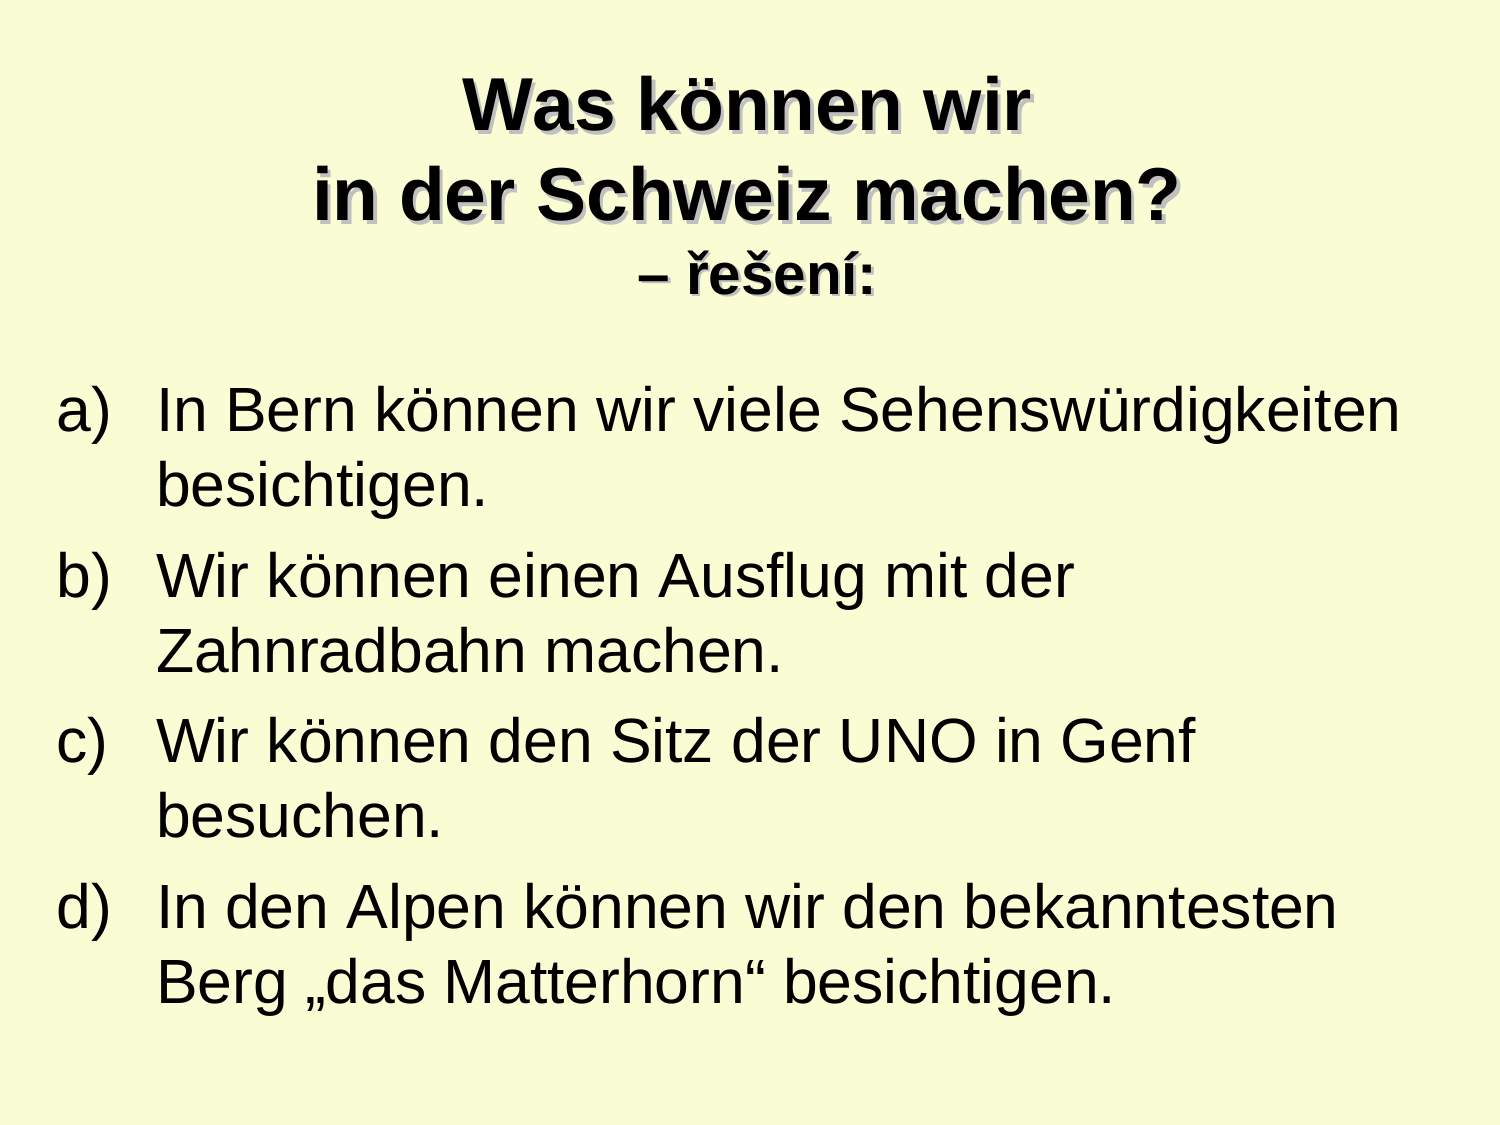

# Was können wir in der Schweiz machen? – řešení:
In Bern können wir viele Sehenswürdigkeiten besichtigen.
Wir können einen Ausflug mit der Zahnradbahn machen.
Wir können den Sitz der UNO in Genf besuchen.
In den Alpen können wir den bekanntesten Berg „das Matterhorn“ besichtigen.